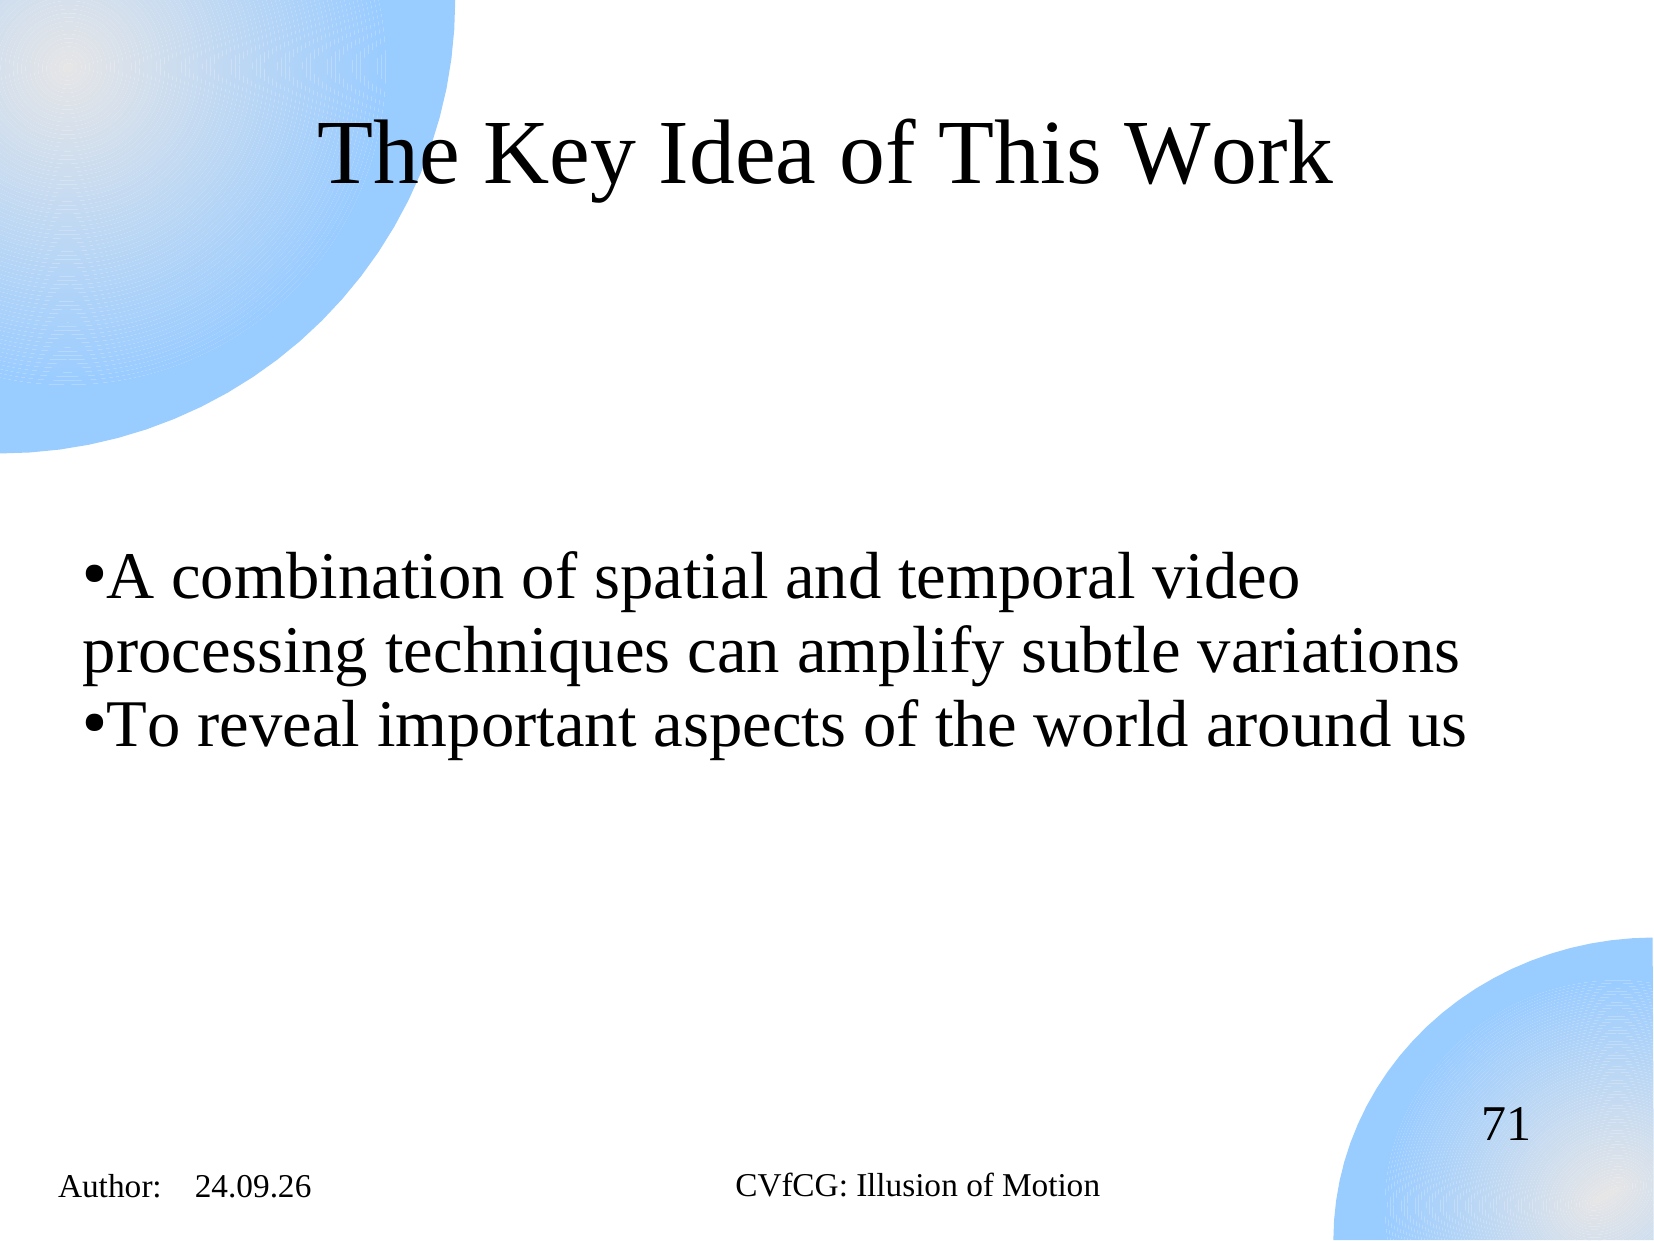

# The Key Idea of This Work
A combination of spatial and temporal video processing techniques can amplify subtle variations
To reveal important aspects of the world around us
CVfCG: Illusion of Motion